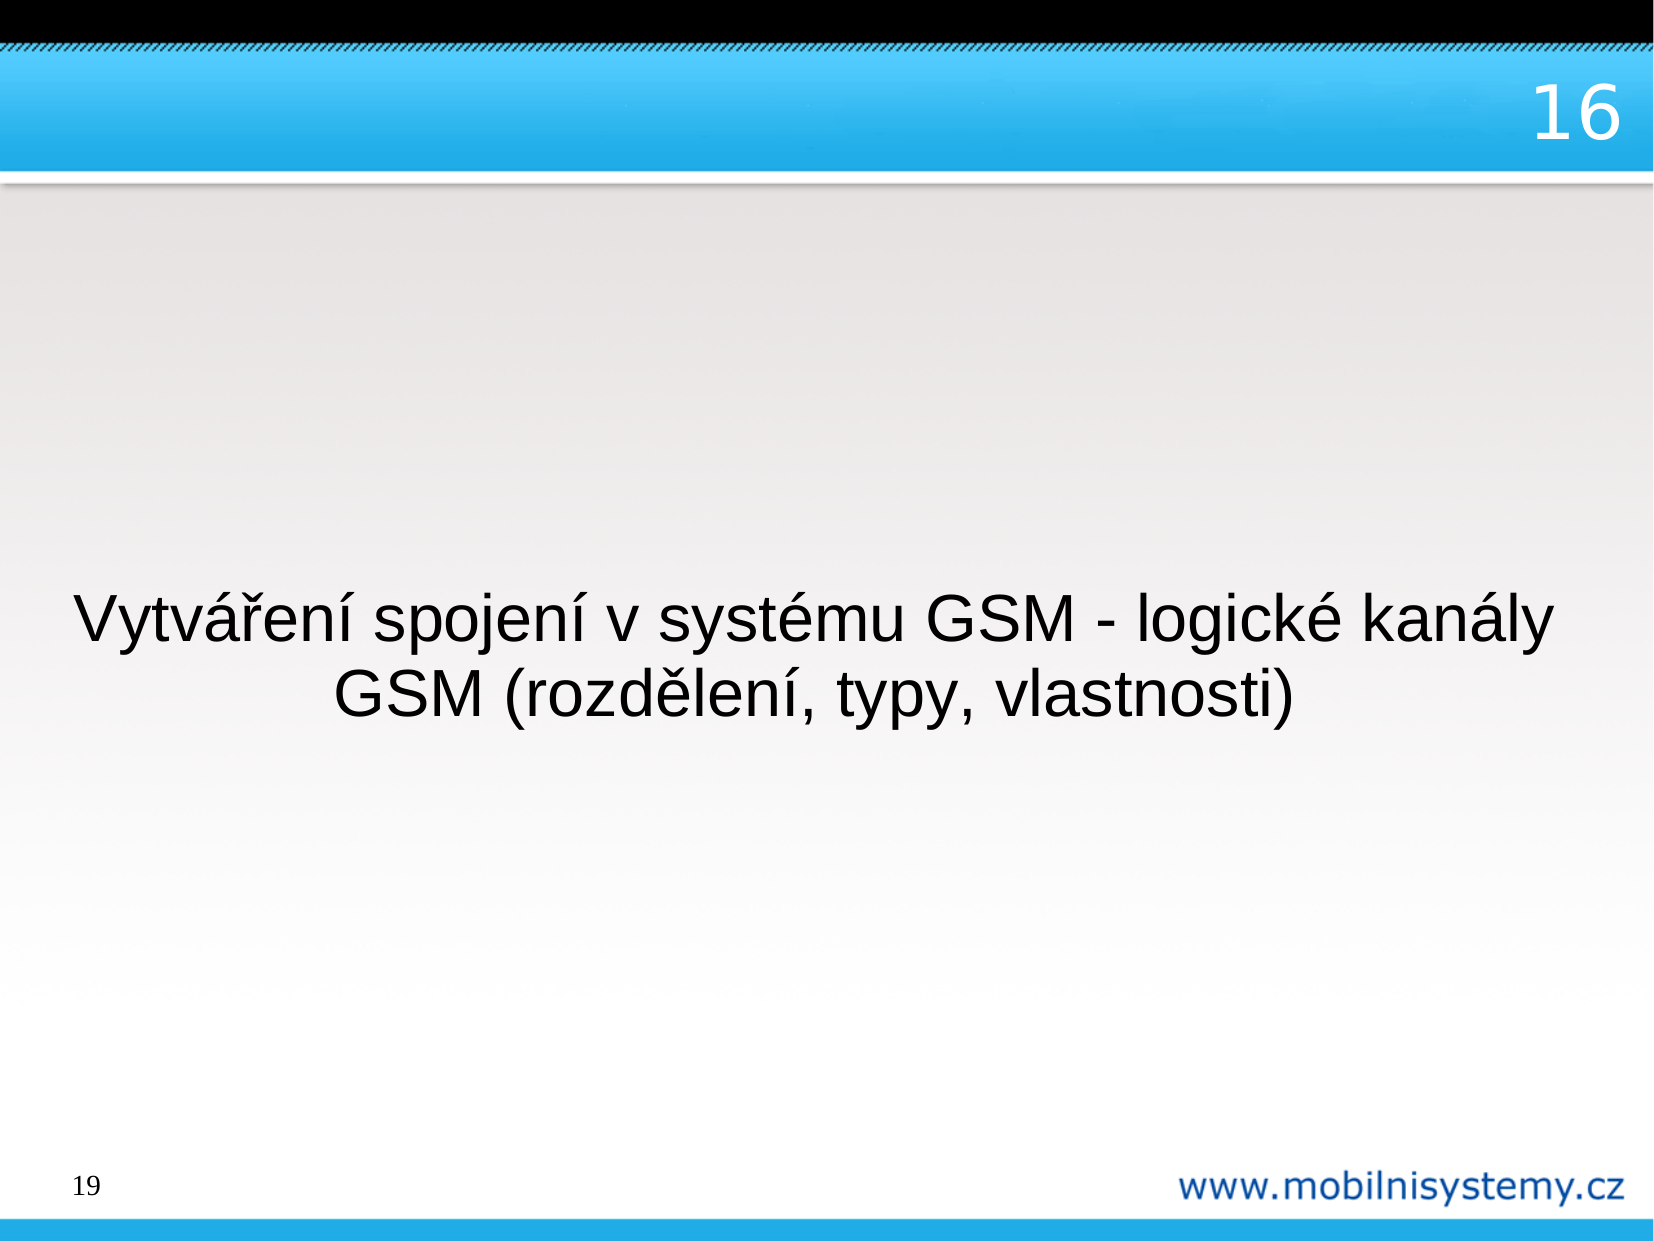

# 16
Vytváření spojení v systému GSM - logické kanály GSM (rozdělení, typy, vlastnosti)
19